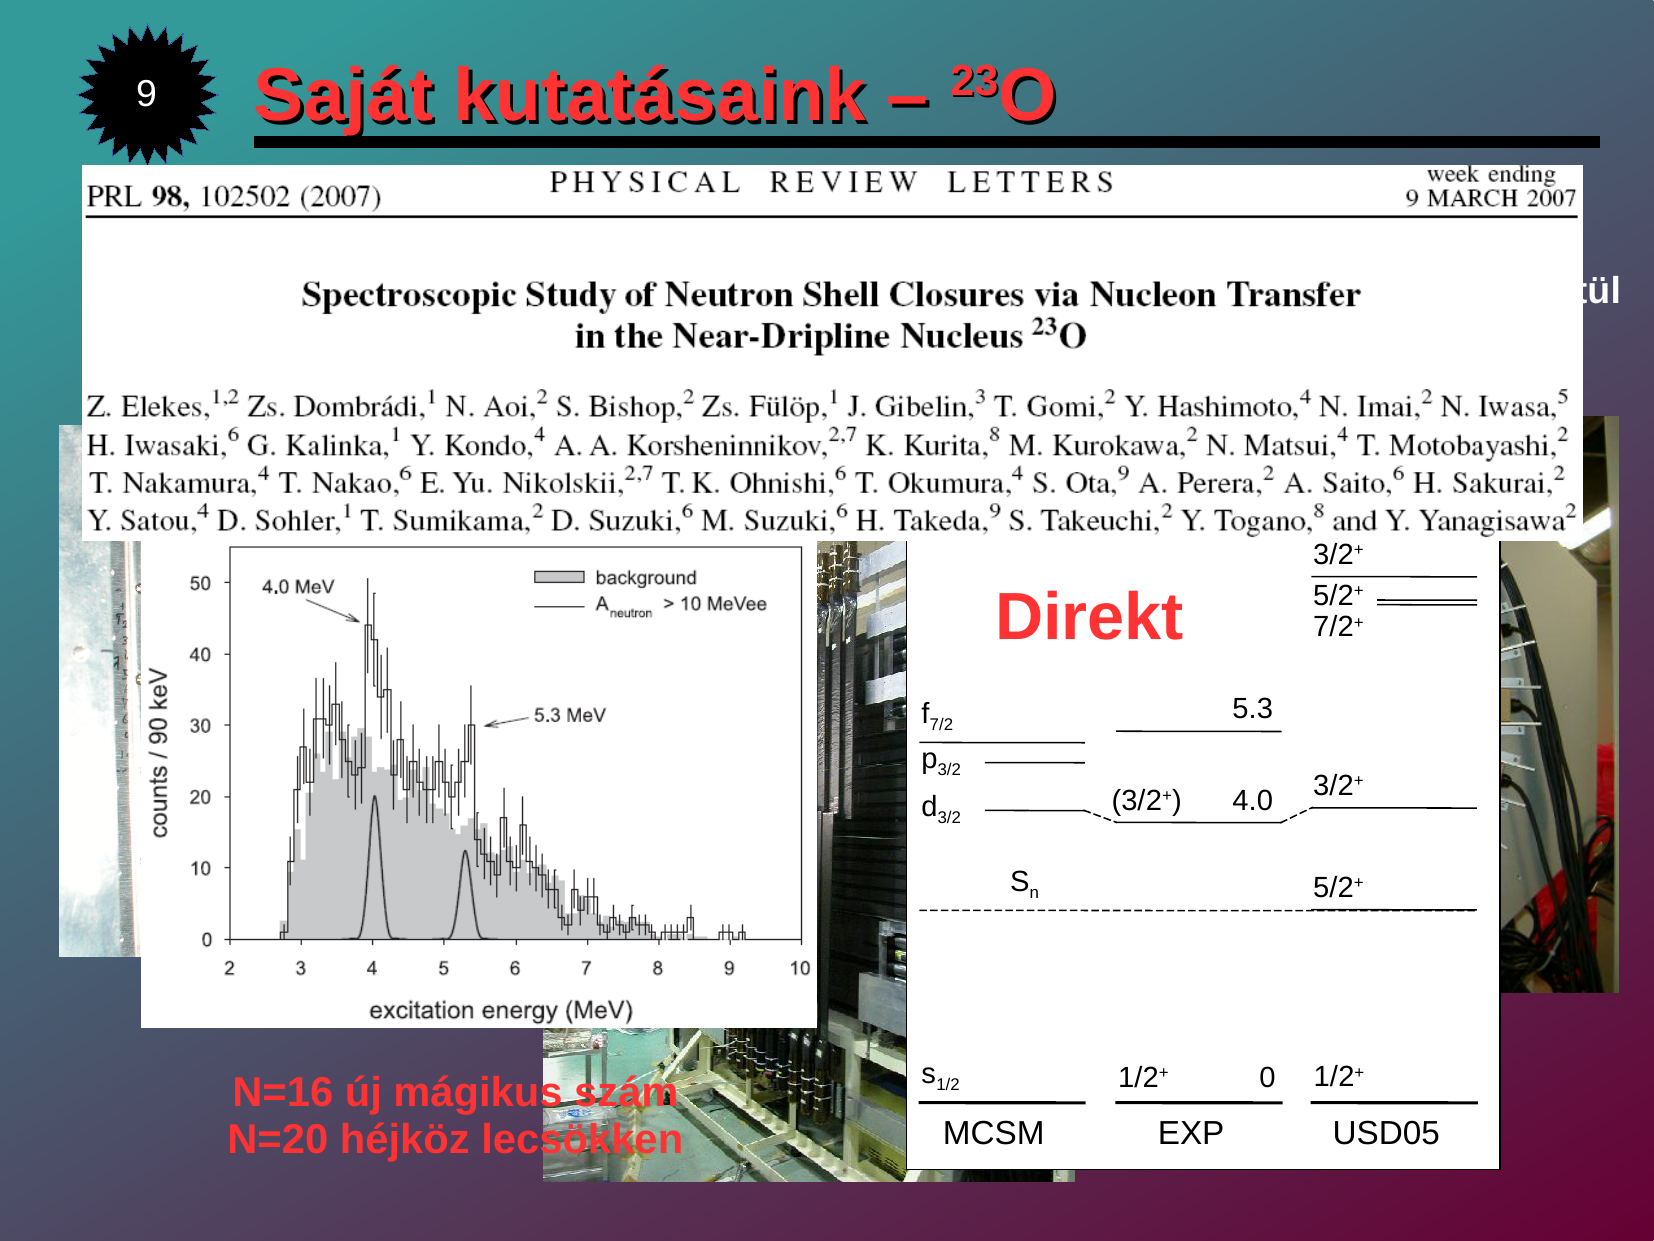

# Saját kutatásaink – 23O
9
Részecske transzfer reakció CD2 céltárgyon
22O(d, p)23O→22O+n
N=20-as héjzáródás vizsgálata közvetlenül az egy részecske állapotokon keresztül
22O νd5/2 betöltve + n →23O (ν2s(gs.) / νd3/2 / νp3/2...)
2 nem kötött állapot, héjközök közvetlen mérése
3/2+
5/2+
7/2+
5.3
f7/2
p3/2
3/2+
(3/2+)‏
4.0
d3/2
Sn
5/2+
s1/2
1/2+
1/2+
0
MCSM
EXP
USD05
Direkt
N=16 új mágikus szám
N=20 héjköz lecsökken